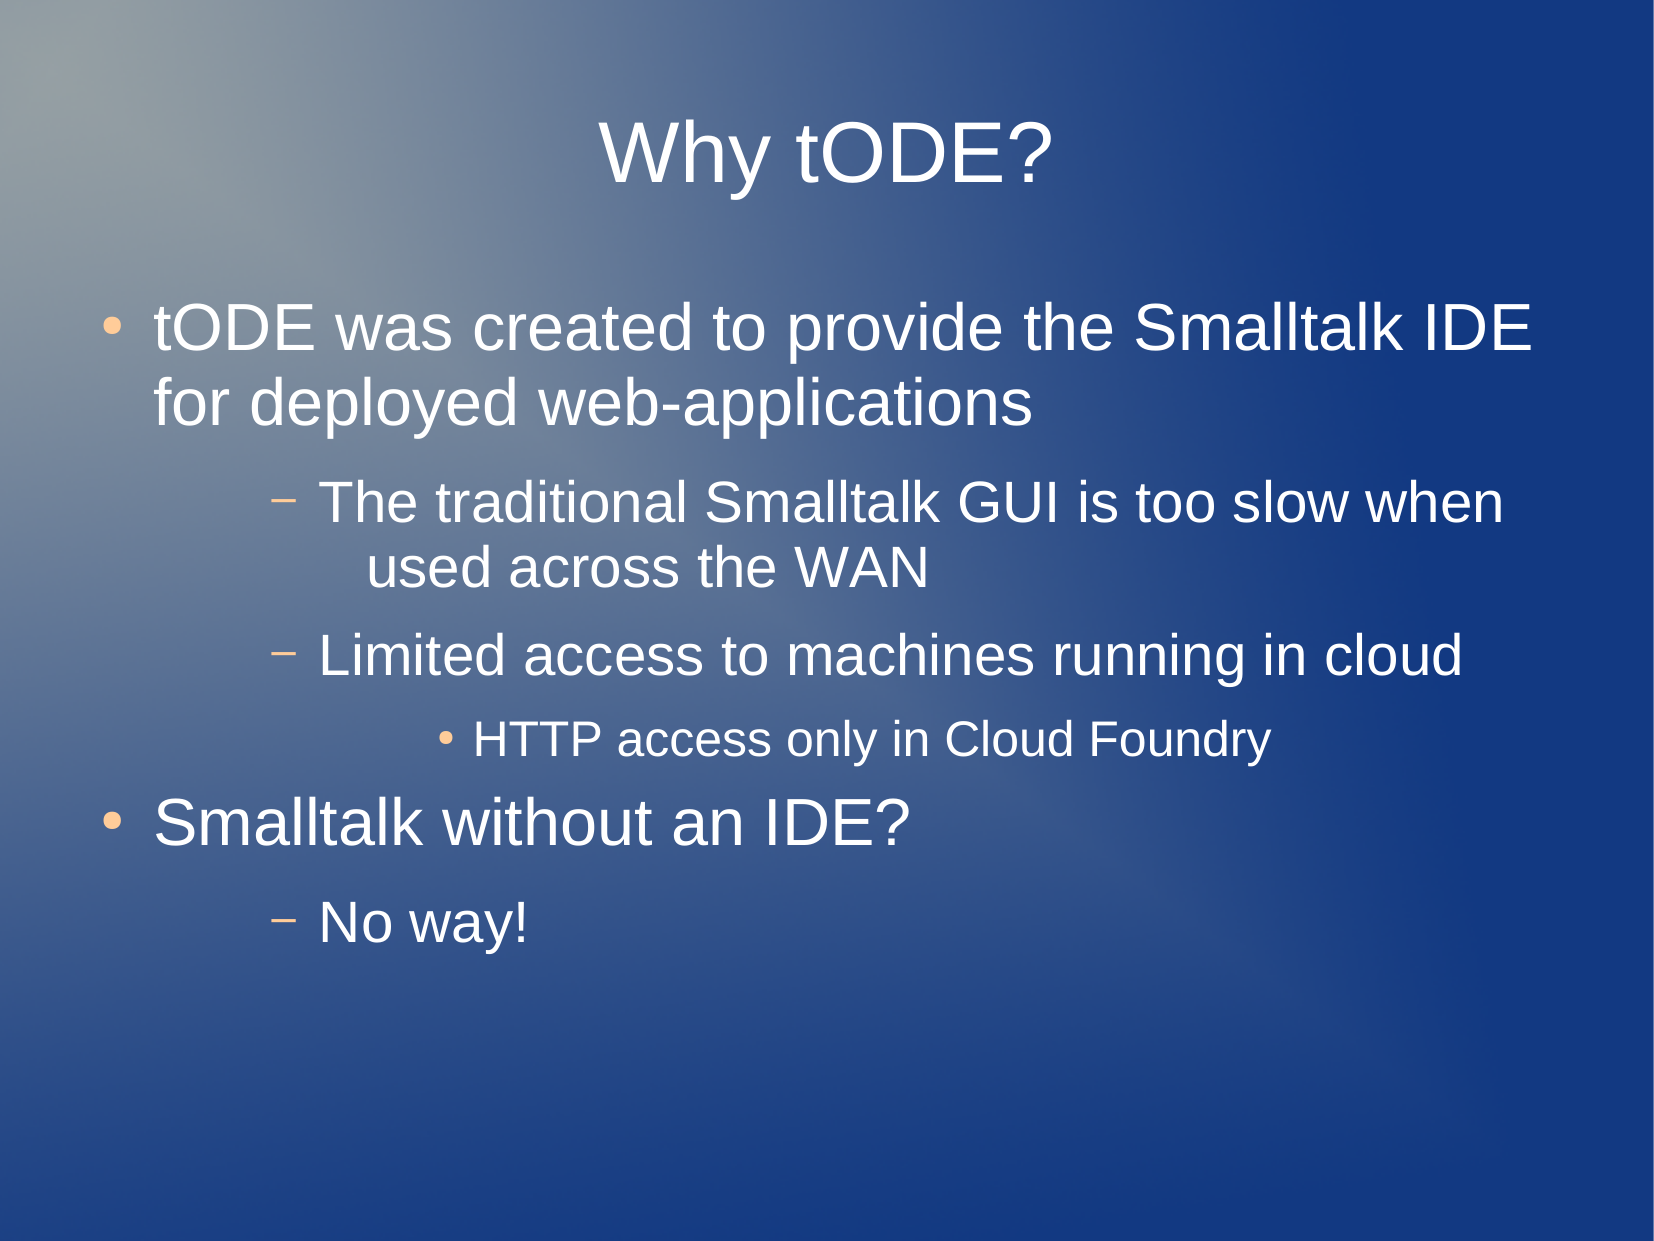

# Why tODE?
tODE was created to provide the Smalltalk IDE for deployed web-applications
The traditional Smalltalk GUI is too slow when used across the WAN
Limited access to machines running in cloud
HTTP access only in Cloud Foundry
Smalltalk without an IDE?
No way!